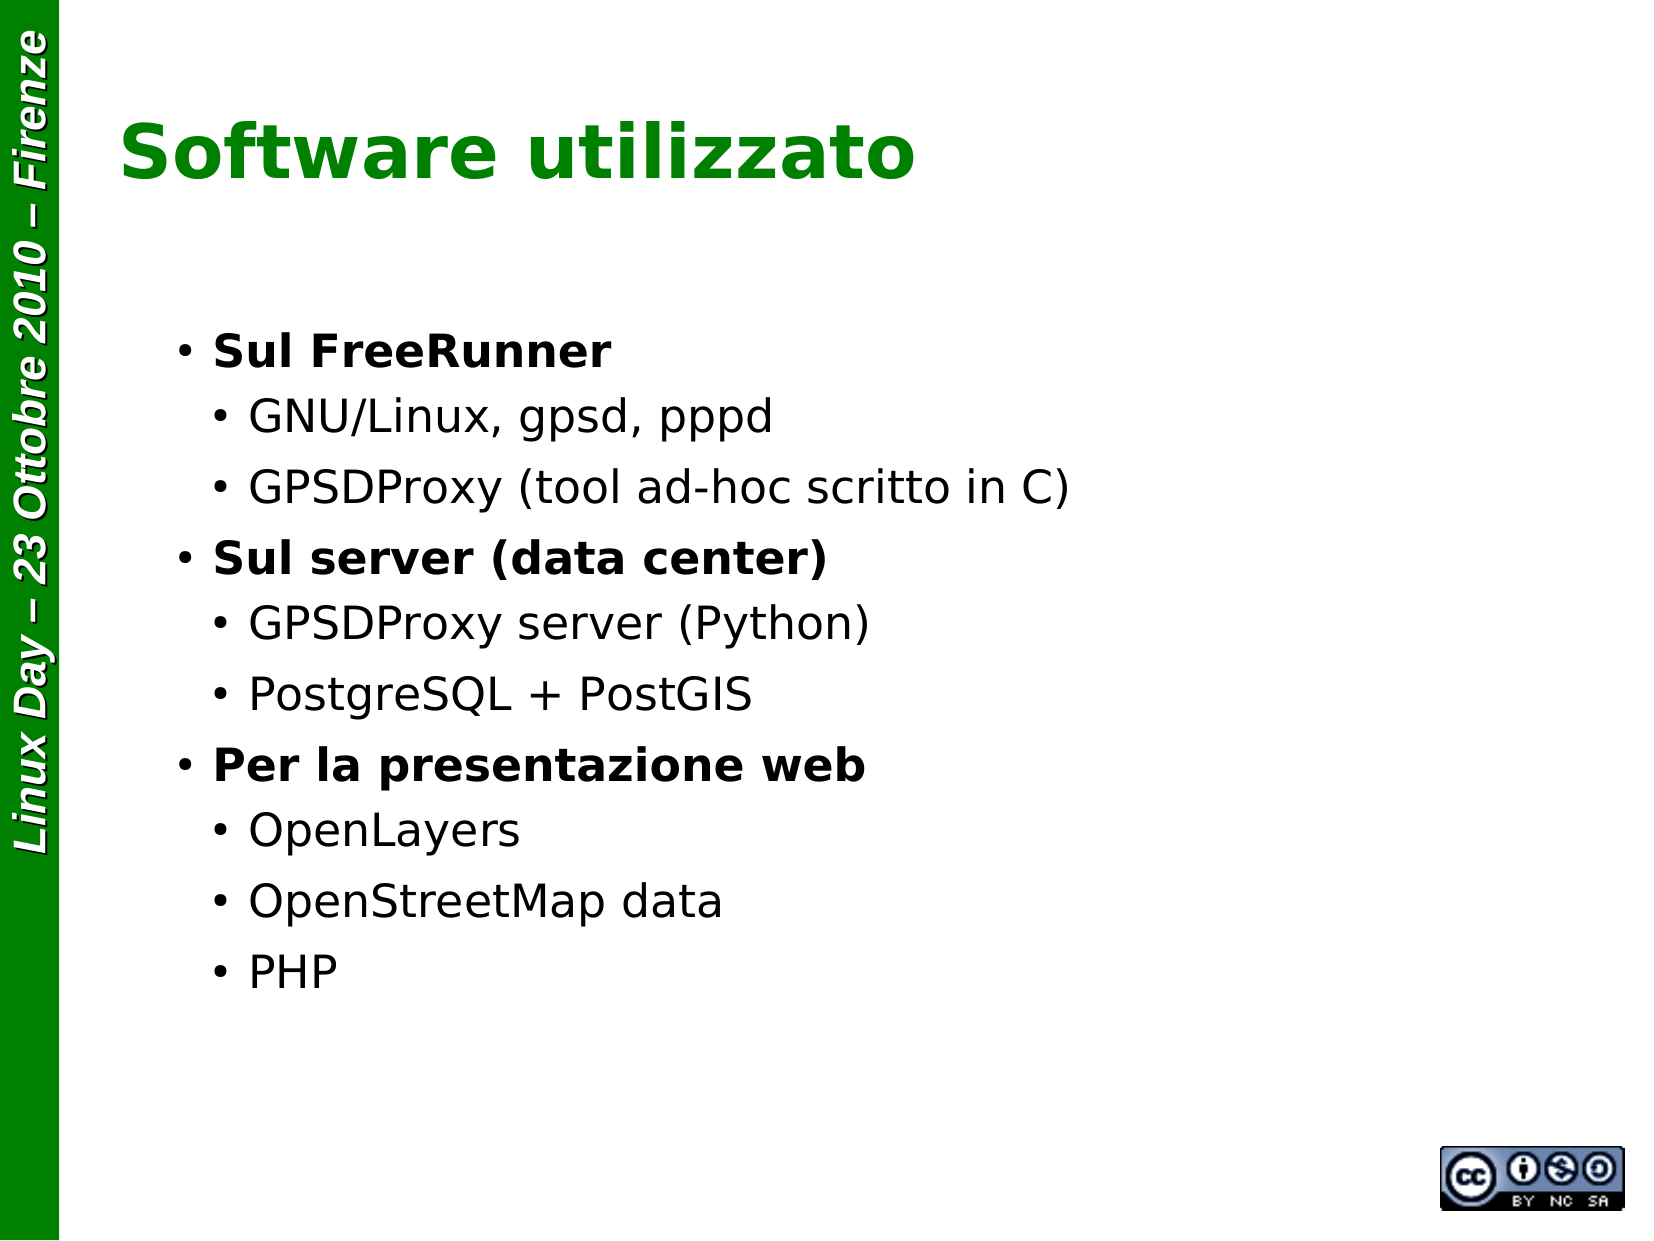

# Software utilizzato
Sul FreeRunner
GNU/Linux, gpsd, pppd
GPSDProxy (tool ad-hoc scritto in C)
Sul server (data center)
GPSDProxy server (Python)
PostgreSQL + PostGIS
Per la presentazione web
OpenLayers
OpenStreetMap data
PHP